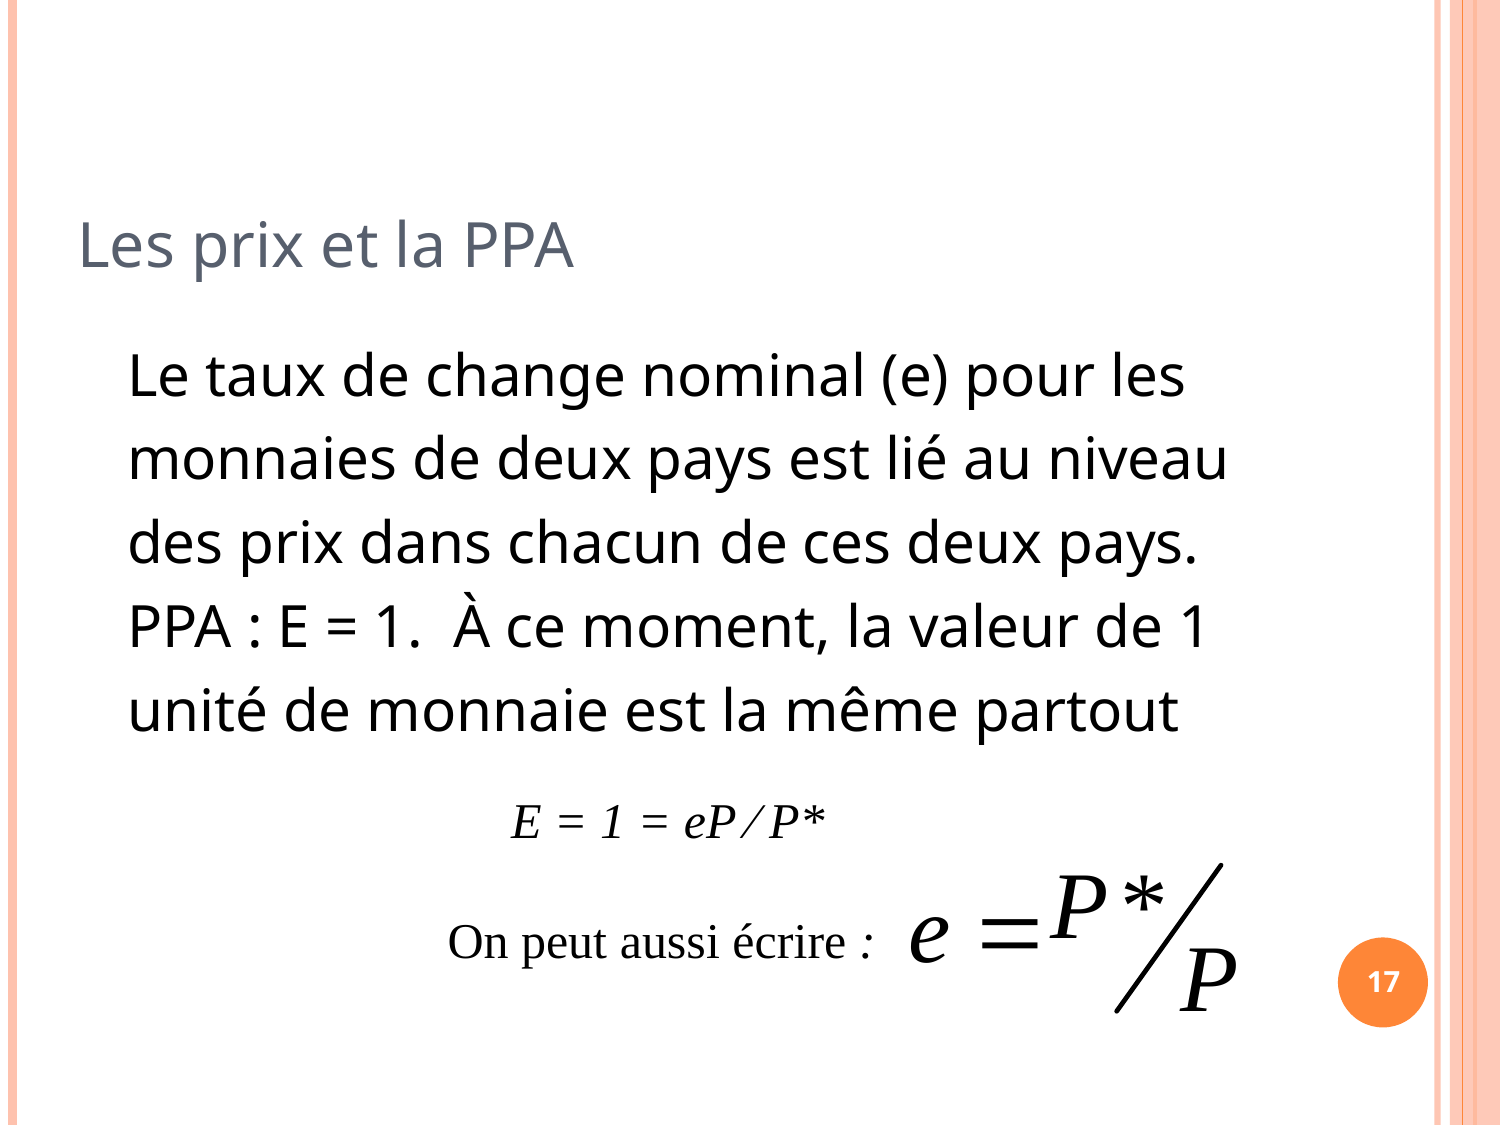

# Les prix et la PPA
Le taux de change nominal (e) pour les monnaies de deux pays est lié au niveau des prix dans chacun de ces deux pays.
PPA : E = 1. À ce moment, la valeur de 1 unité de monnaie est la même partout
E = 1 = eP ⁄ P*
On peut aussi écrire :